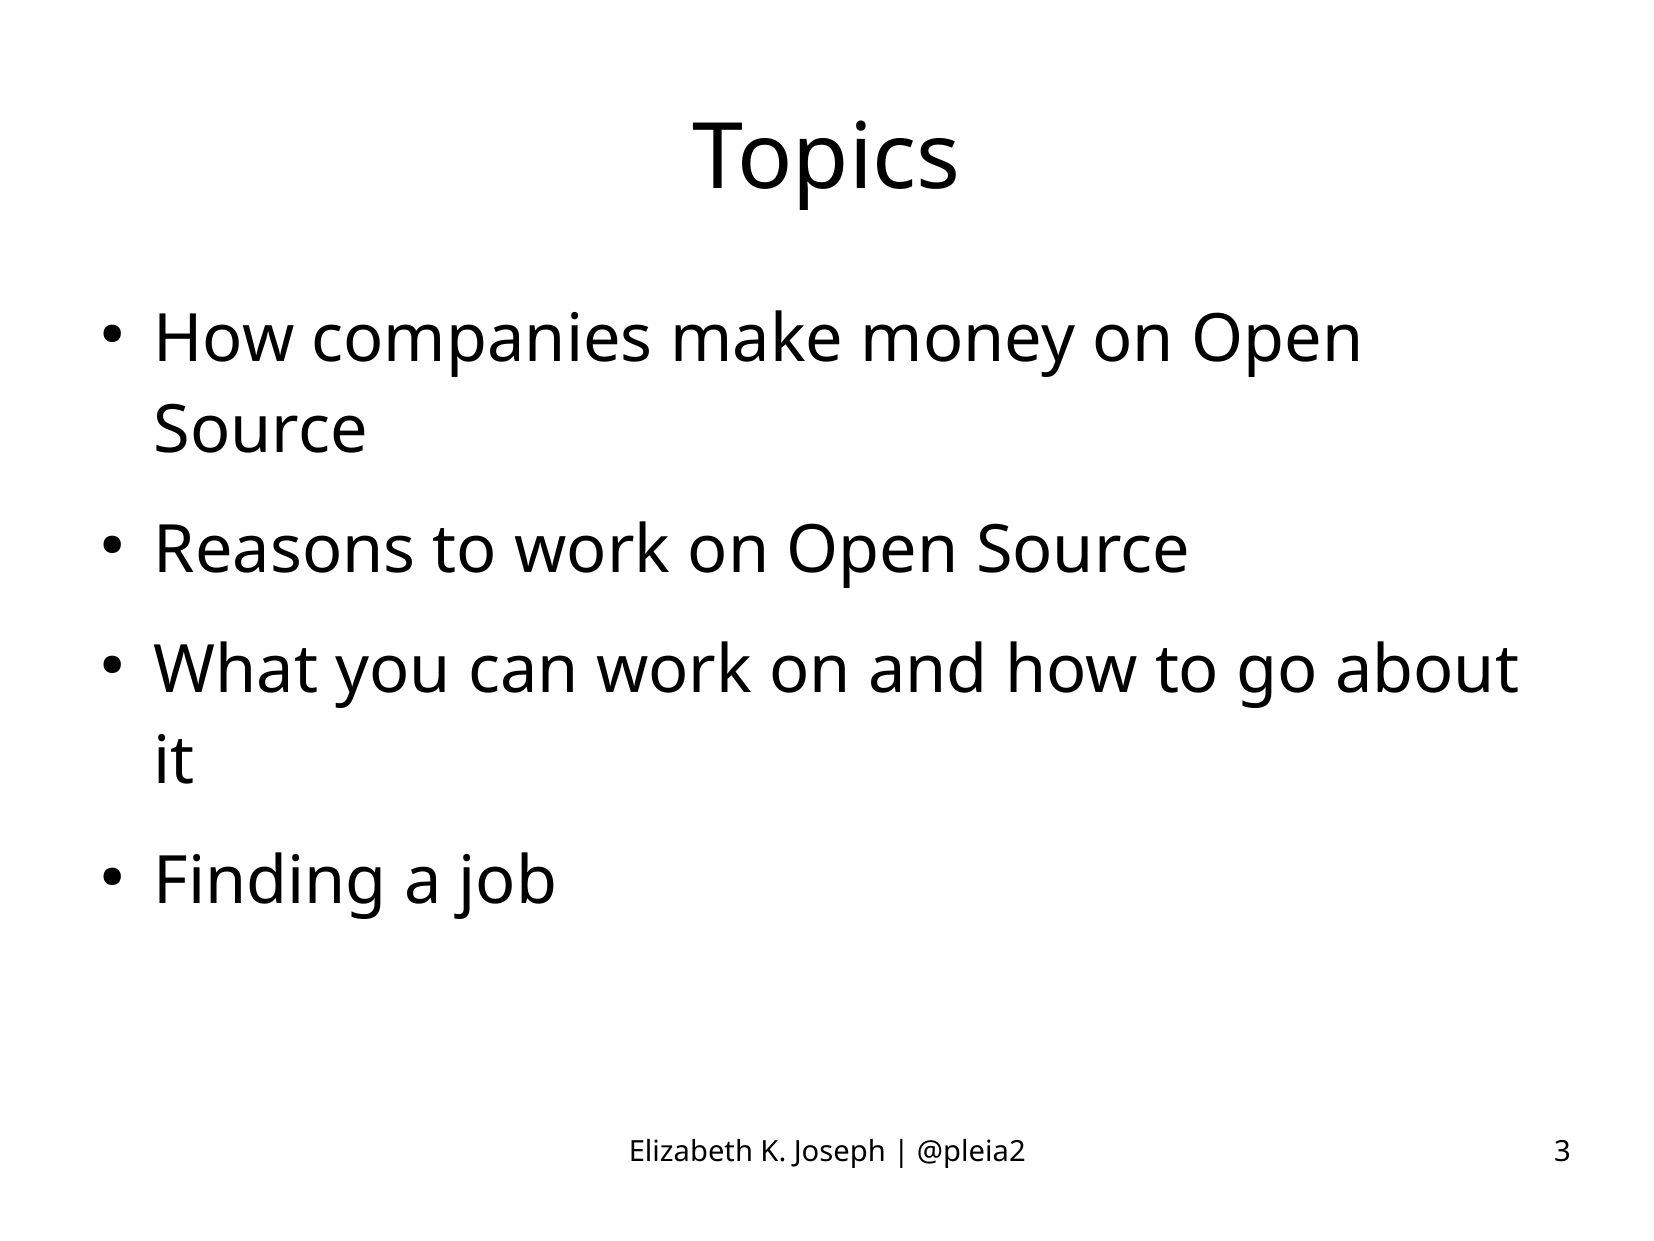

# Topics
How companies make money on Open Source
Reasons to work on Open Source
What you can work on and how to go about it
Finding a job
Elizabeth K. Joseph | @pleia2
3